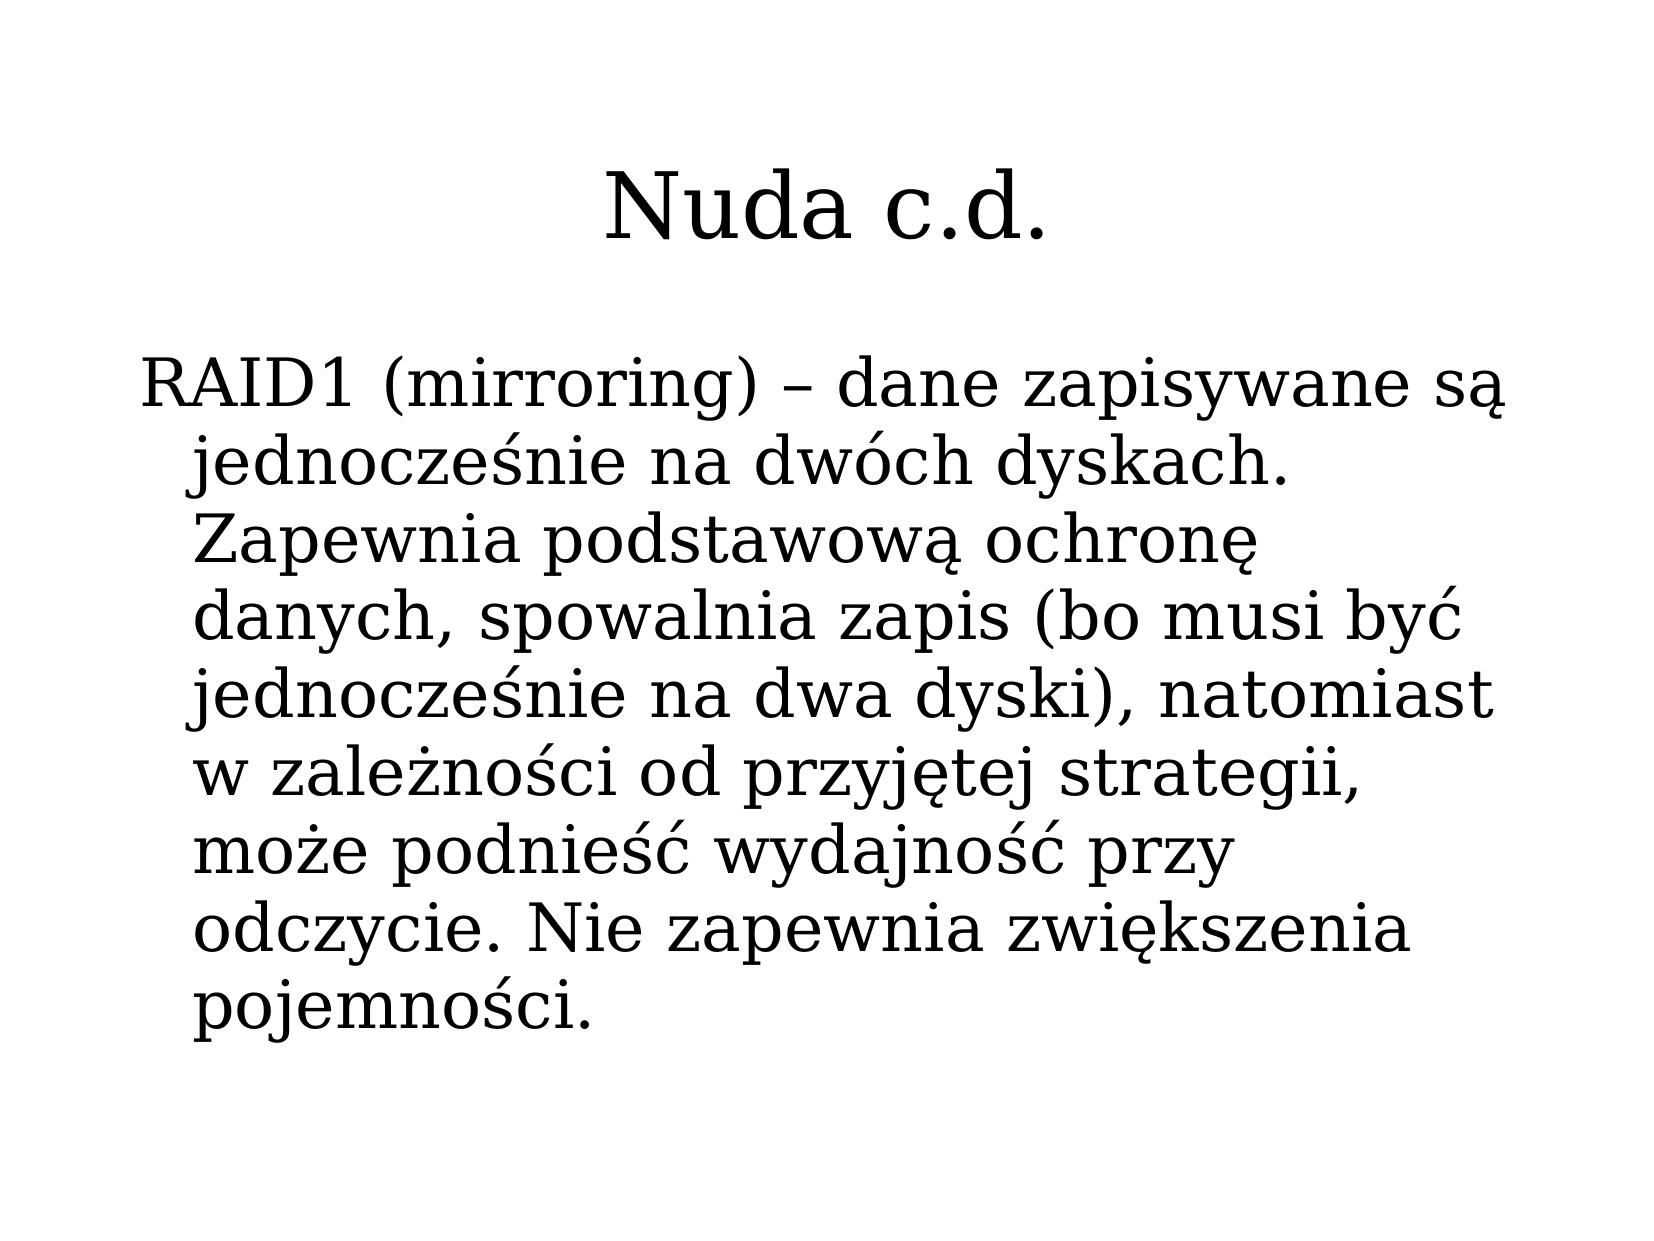

# Nuda c.d.
RAID1 (mirroring) – dane zapisywane są jednocześnie na dwóch dyskach. Zapewnia podstawową ochronę danych, spowalnia zapis (bo musi być jednocześnie na dwa dyski), natomiast w zależności od przyjętej strategii, może podnieść wydajność przy odczycie. Nie zapewnia zwiększenia pojemności.